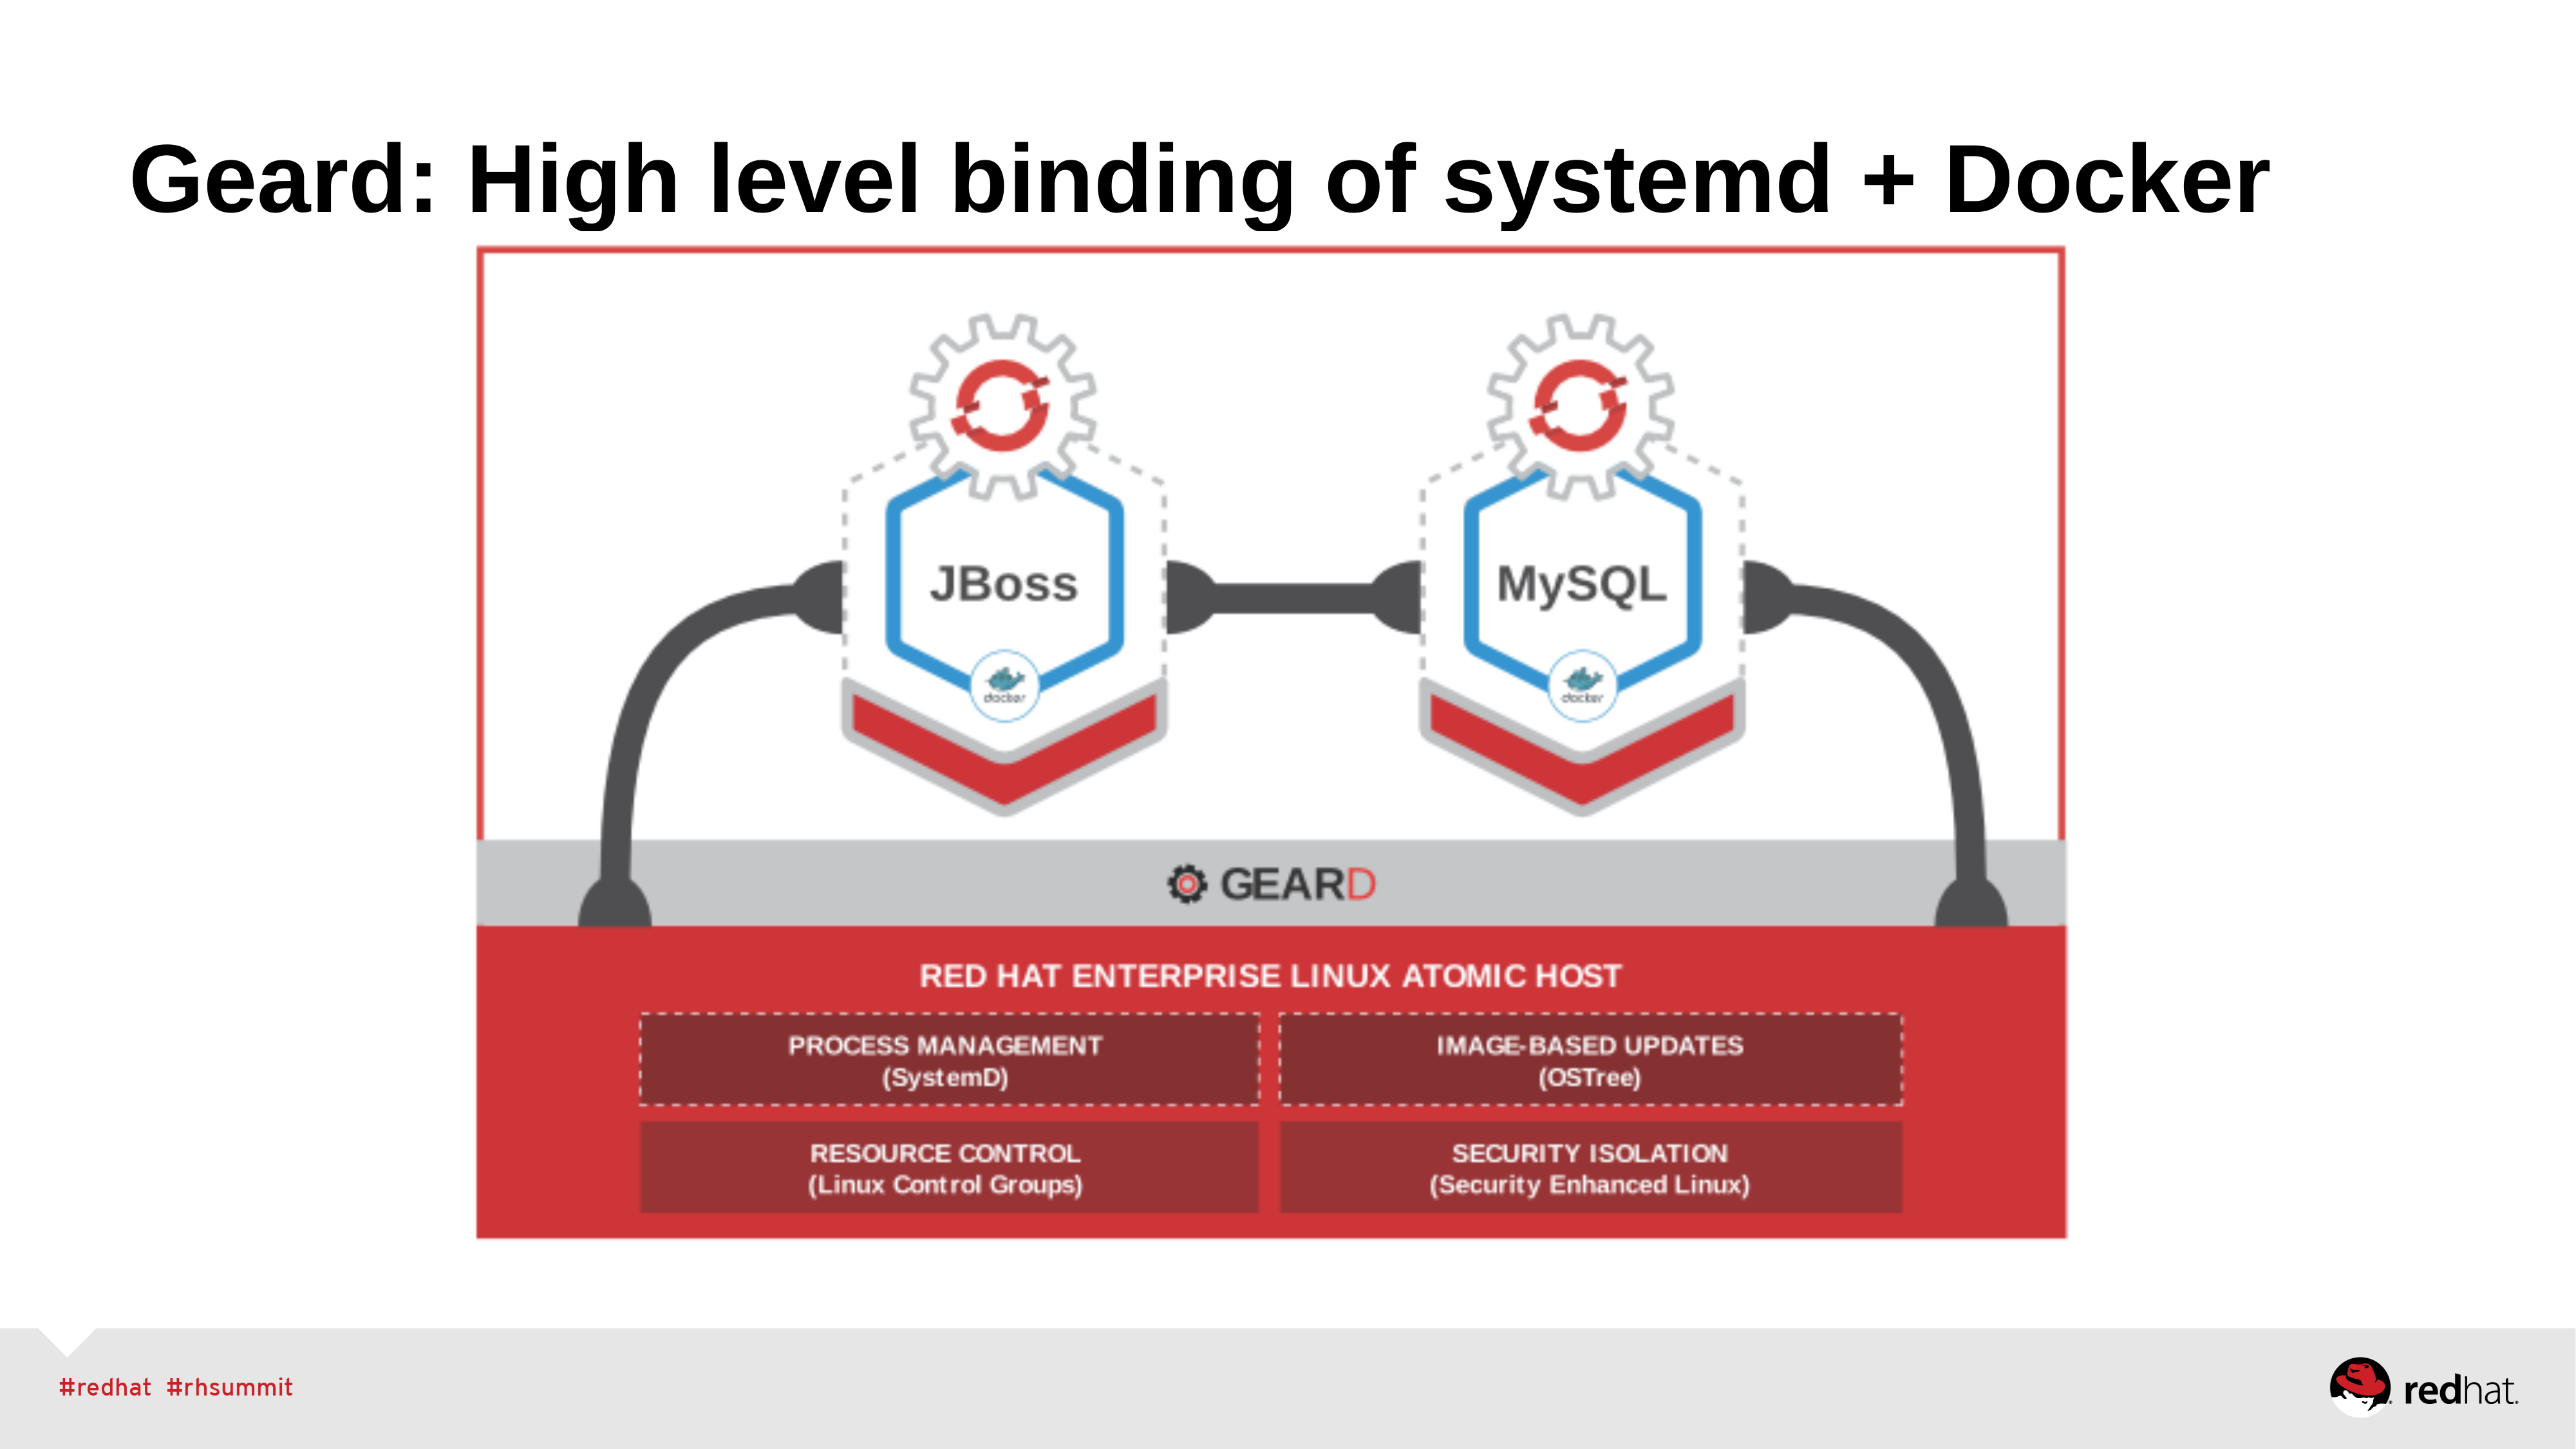

# Geard: High level binding of systemd + Docker